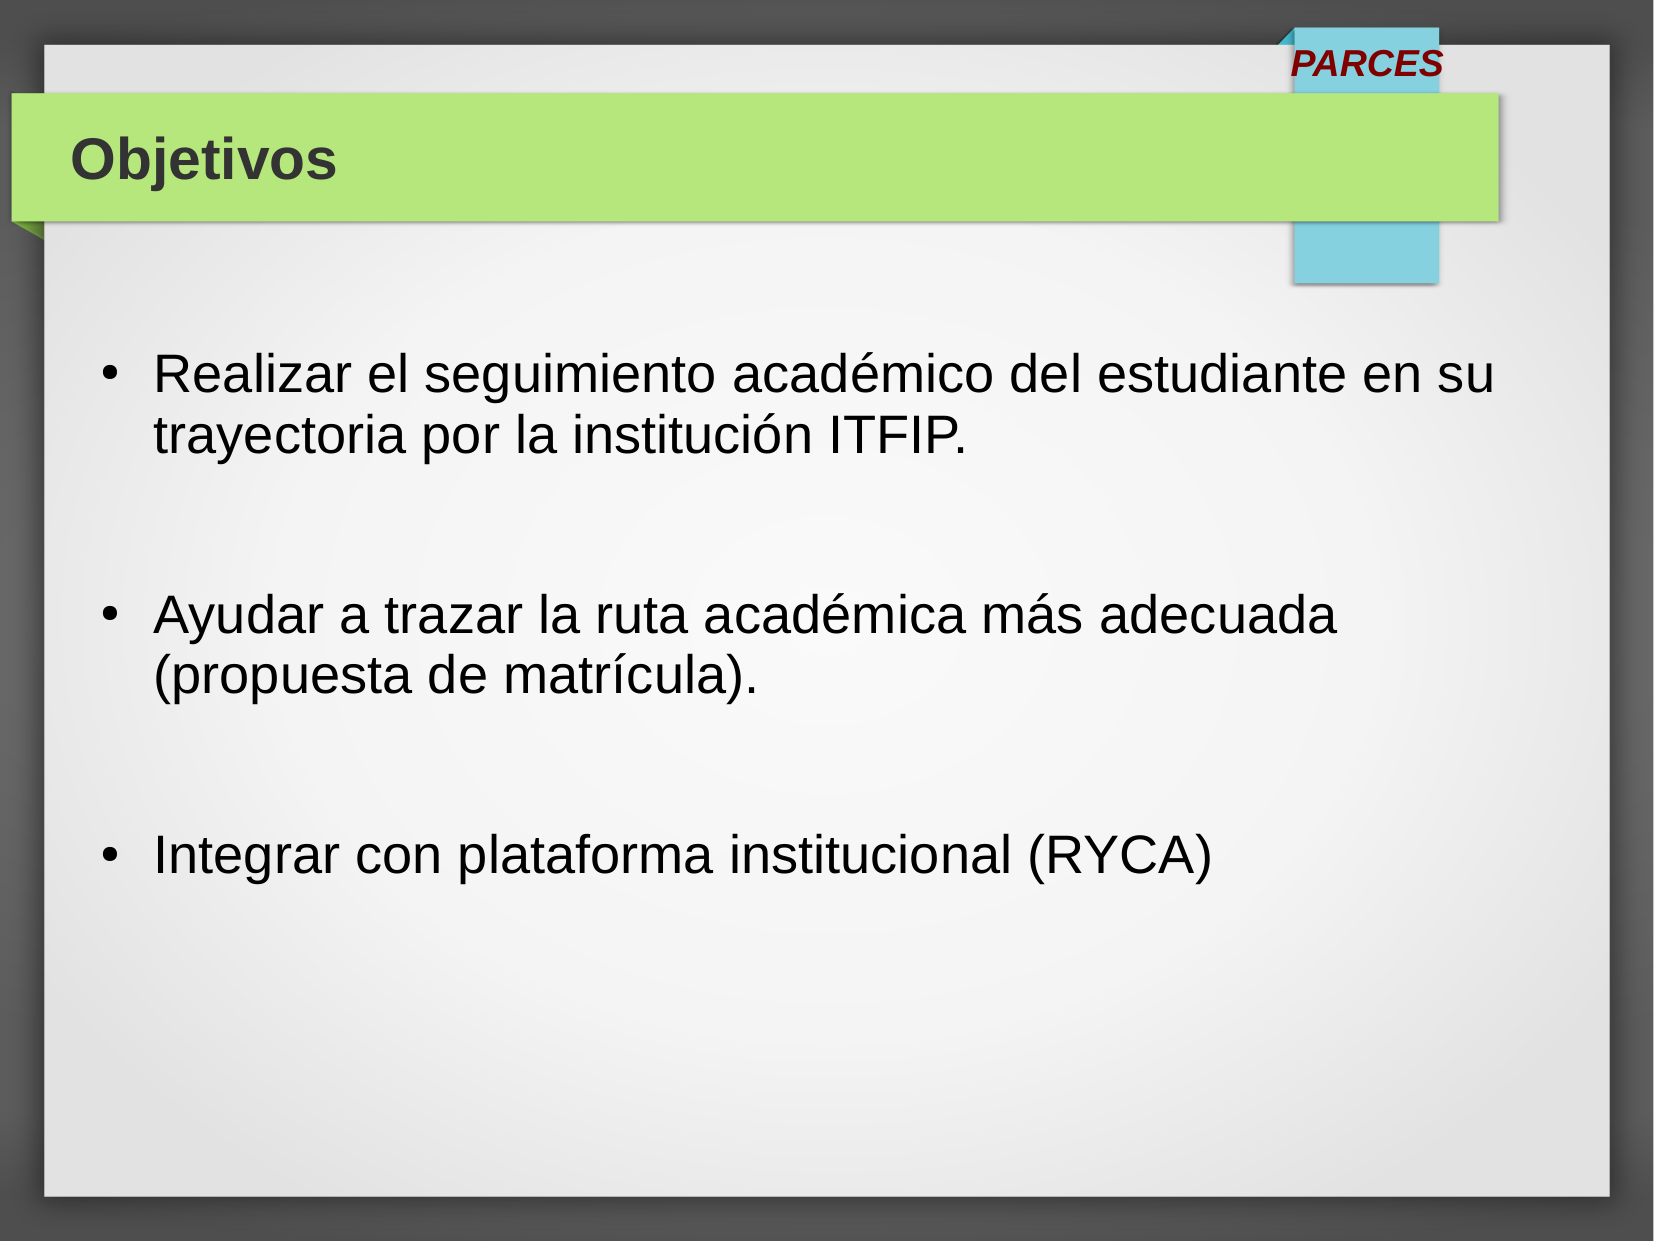

PARCES
# Objetivos
Realizar el seguimiento académico del estudiante en su trayectoria por la institución ITFIP.
Ayudar a trazar la ruta académica más adecuada (propuesta de matrícula).
Integrar con plataforma institucional (RYCA)